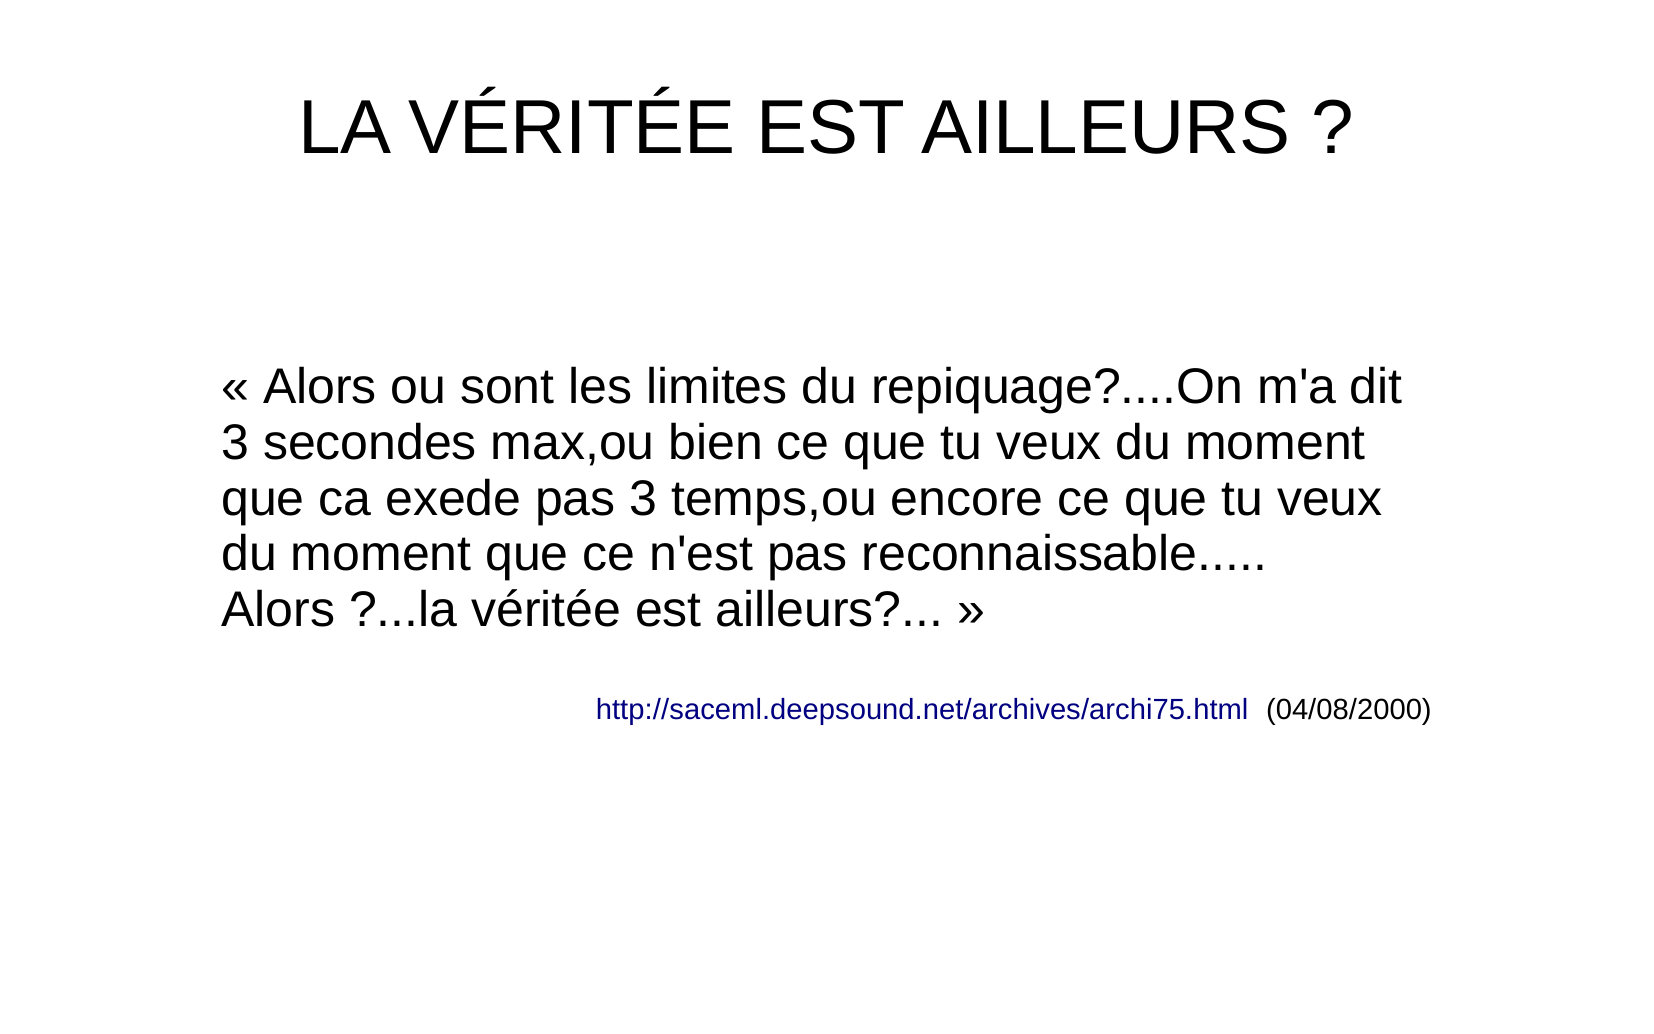

# LA VÉRITÉE EST AILLEURS ?
« Alors ou sont les limites du repiquage?....On m'a dit 3 secondes max,ou bien ce que tu veux du moment que ca exede pas 3 temps,ou encore ce que tu veux du moment que ce n'est pas reconnaissable..... Alors ?...la véritée est ailleurs?... »
http://saceml.deepsound.net/archives/archi75.html (04/08/2000)